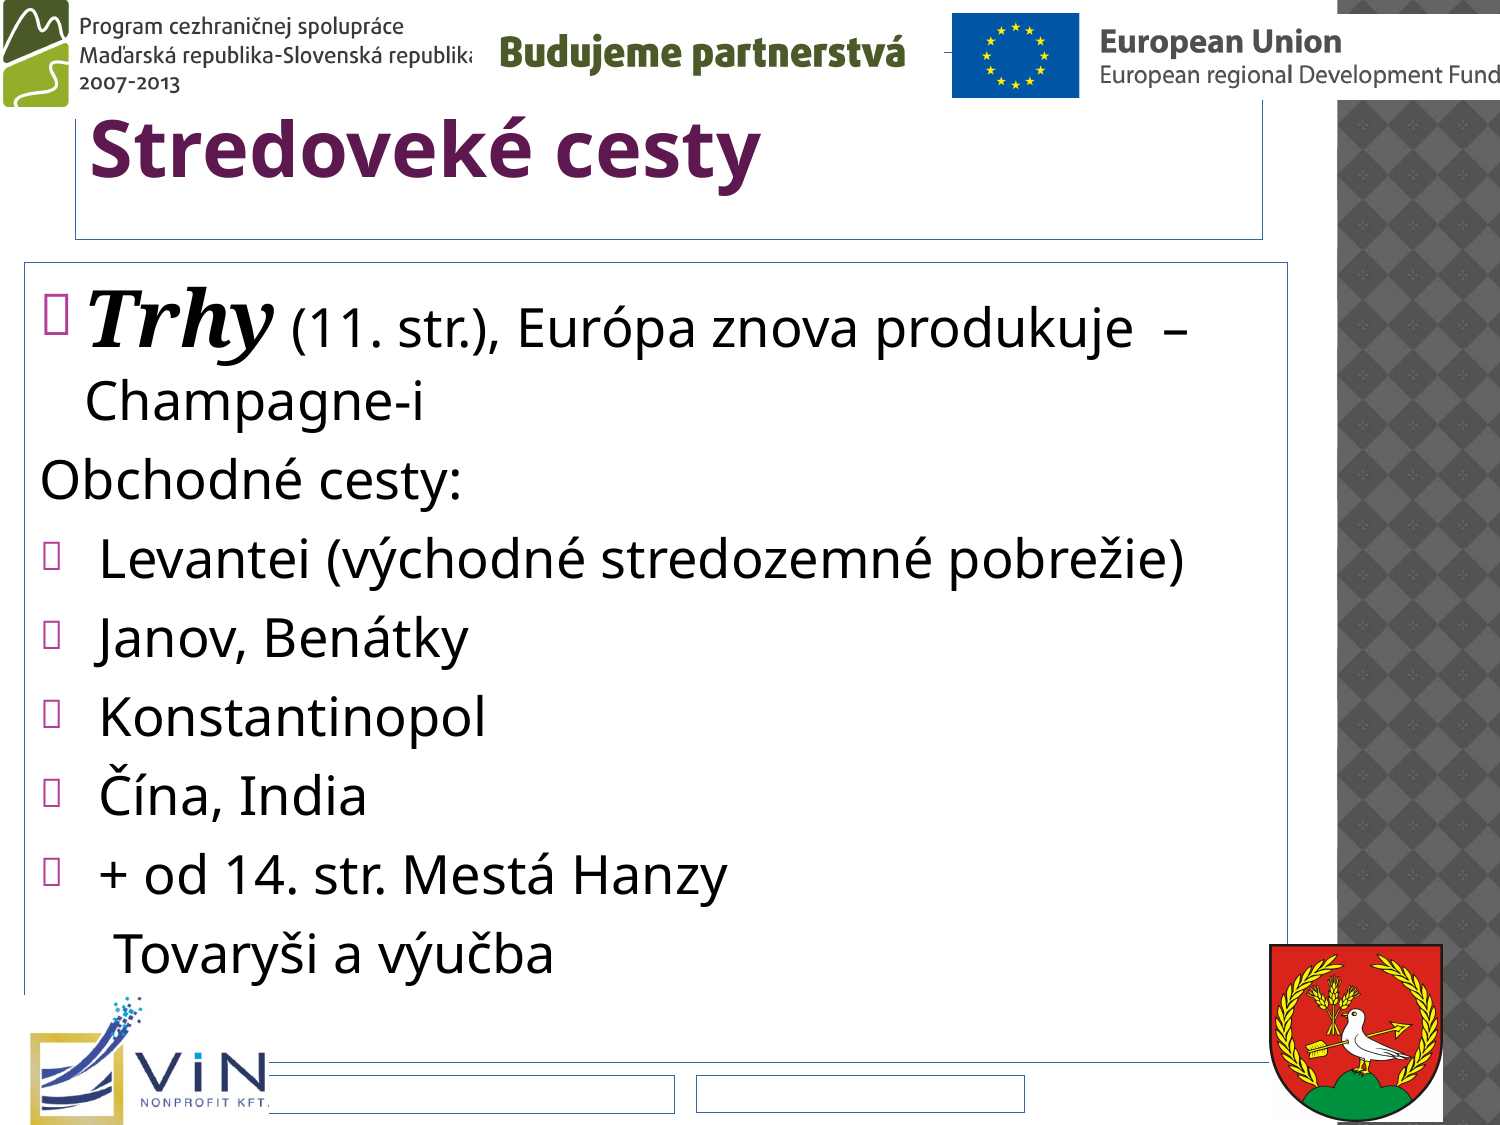

# Stredoveké cesty
Trhy (11. str.), Európa znova produkuje – Champagne-i
Obchodné cesty:
 Levantei (východné stredozemné pobrežie)
 Janov, Benátky
 Konstantinopol
 Čína, India
 + od 14. str. Mestá Hanzy
	Tovaryši a výučba